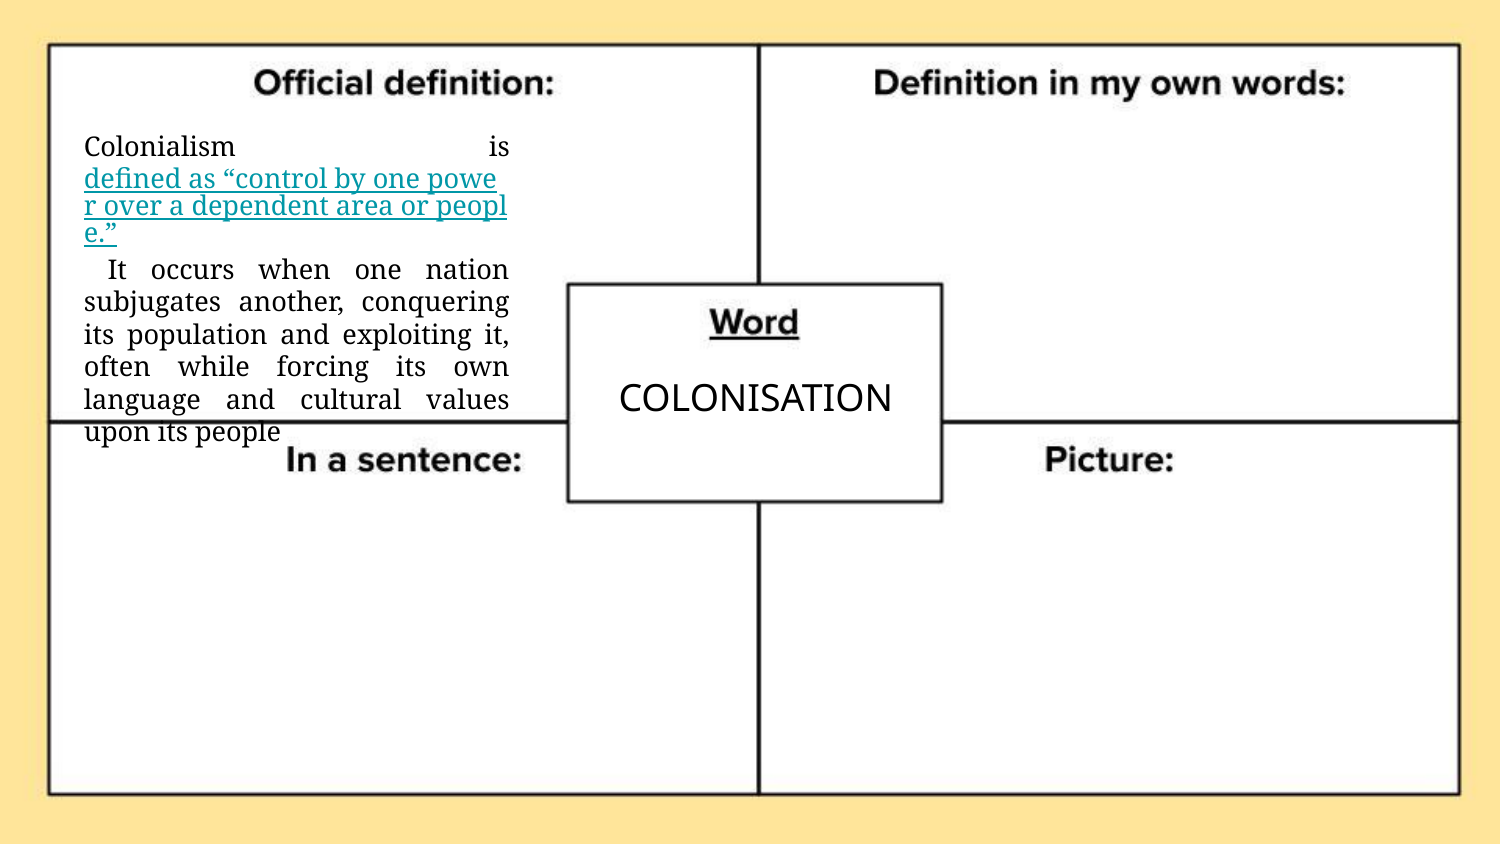

Colonialism is defined as “control by one power over a dependent area or people.” It occurs when one nation subjugates another, conquering its population and exploiting it, often while forcing its own language and cultural values upon its people
 COLONISATION